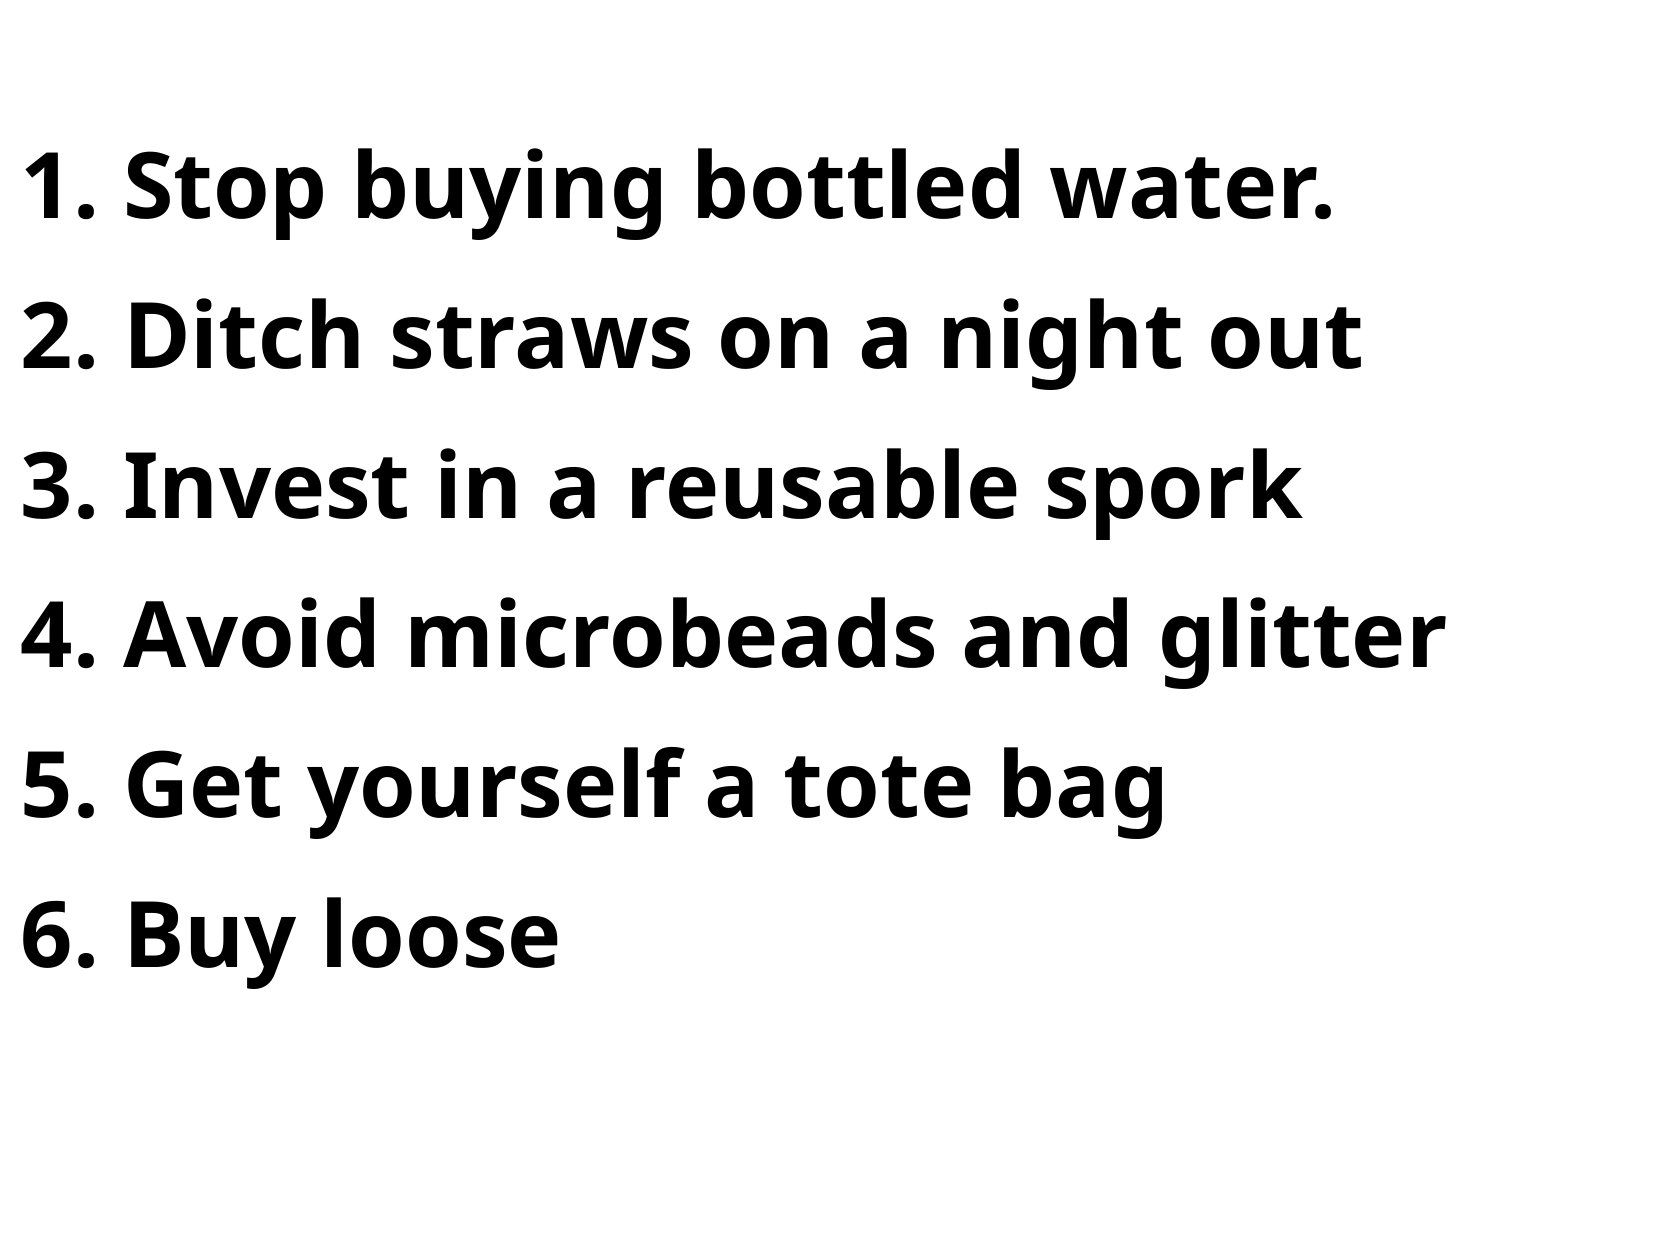

1. Stop buying bottled water.
2. Ditch straws on a night out
3. Invest in a reusable spork
4. Avoid microbeads and glitter
5. Get yourself a tote bag
6. Buy loose